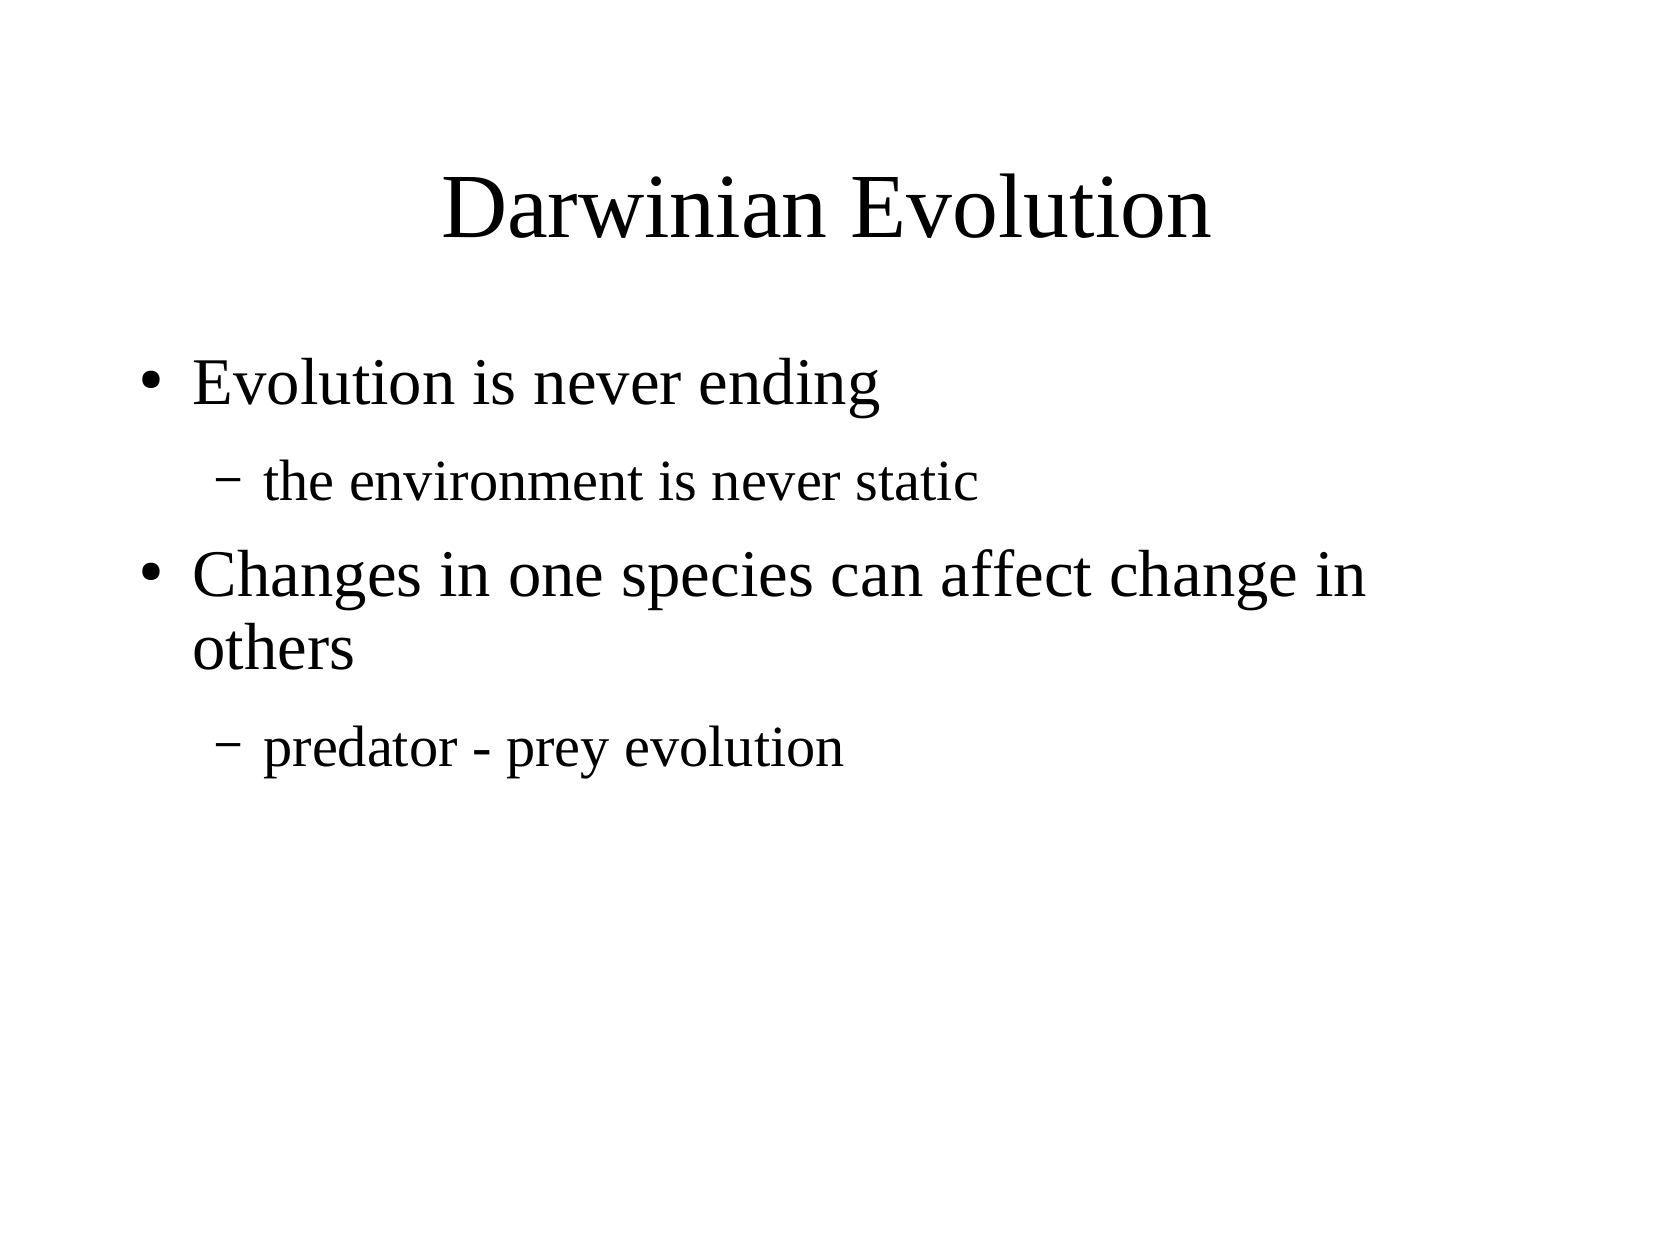

# Darwinian Evolution
Evolution is never ending
the environment is never static
Changes in one species can affect change in others
predator - prey evolution